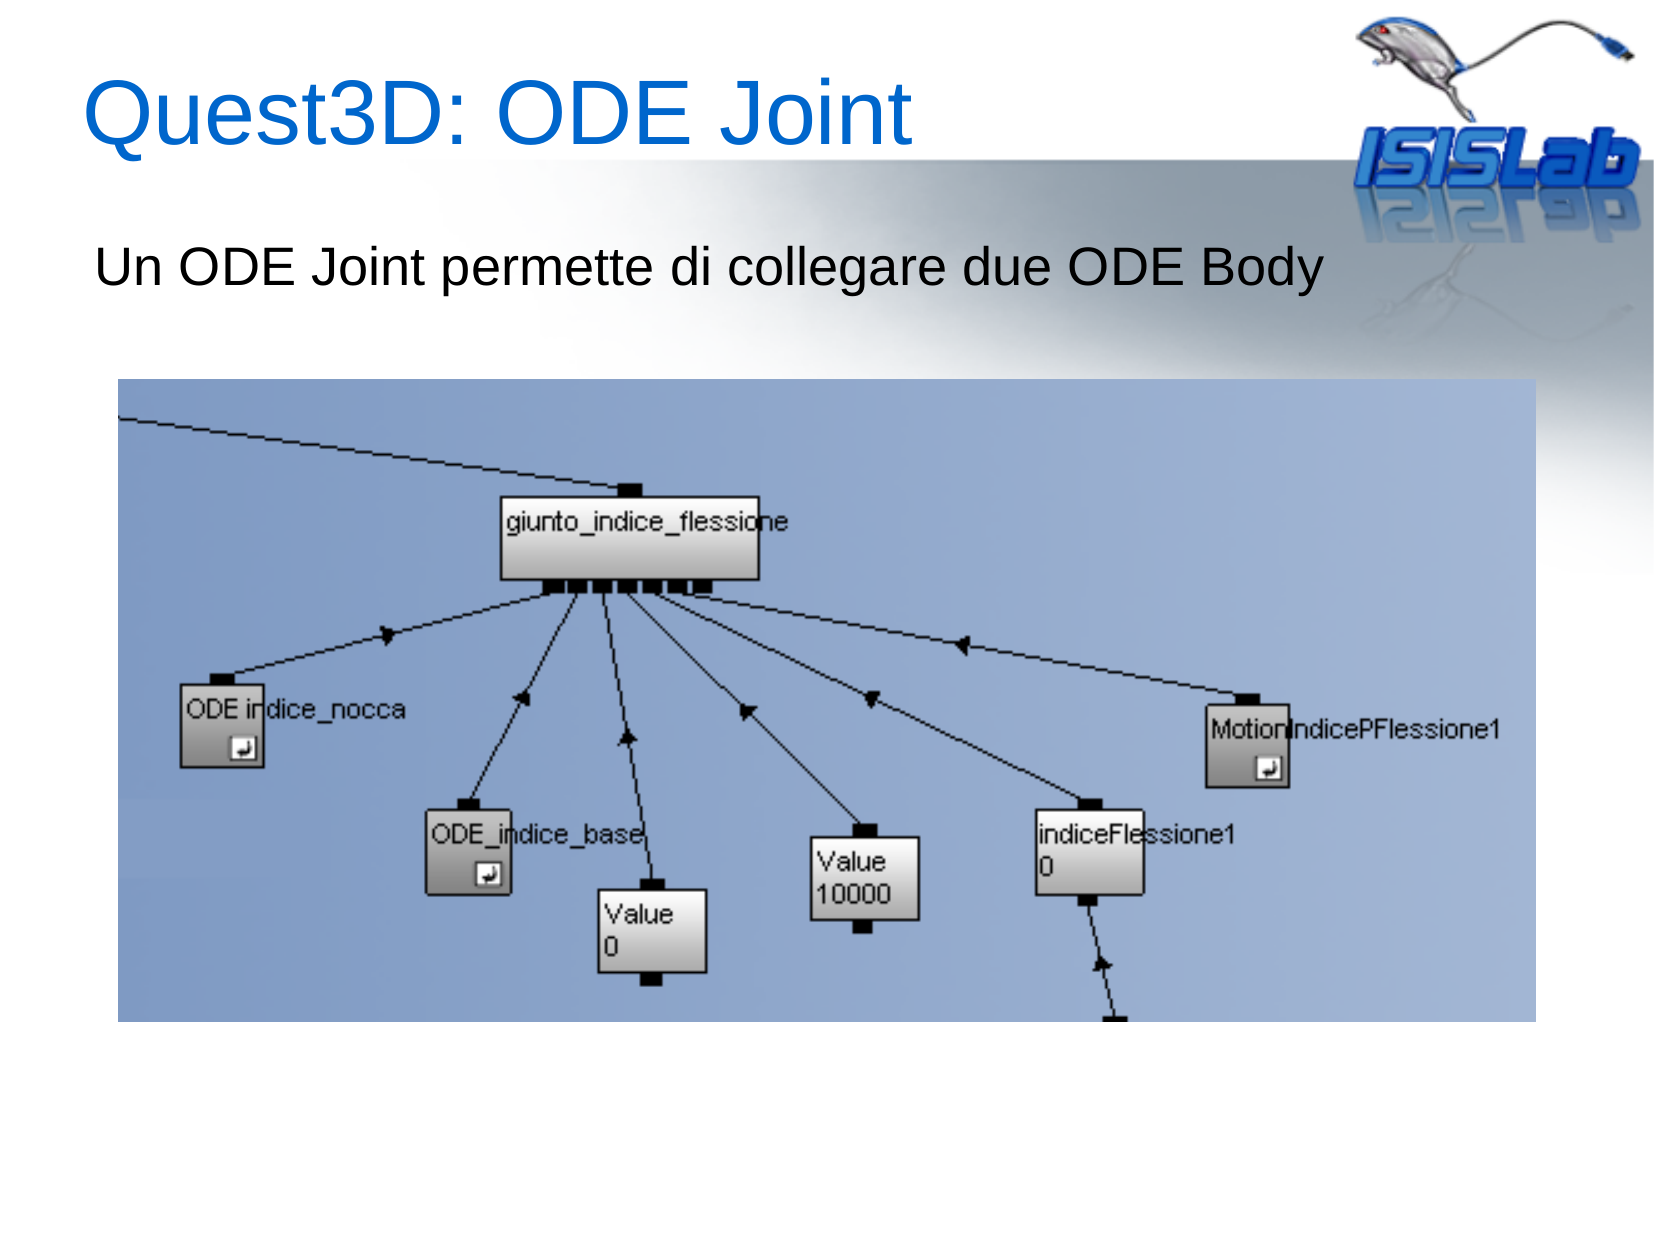

# Quest3D: ODE Joint
Un ODE Joint permette di collegare due ODE Body